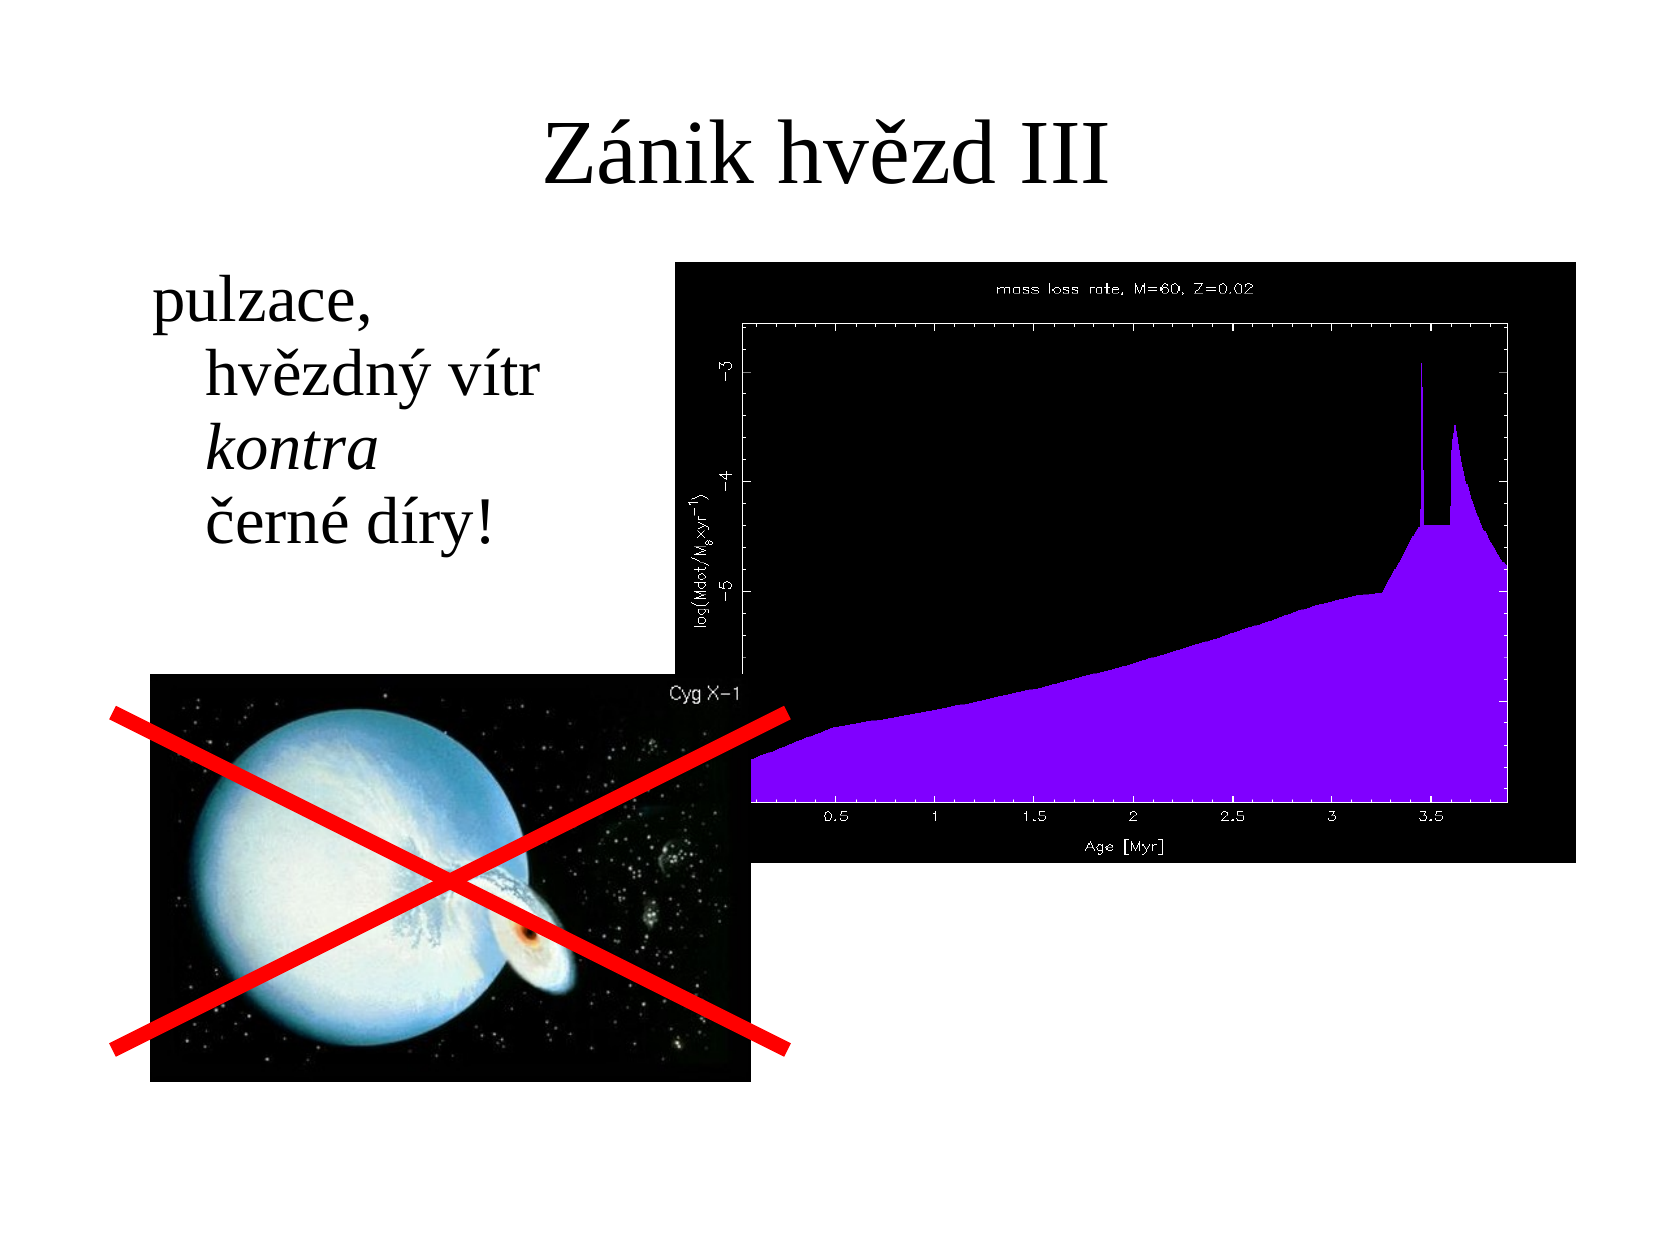

# Zánik hvězd III
pulzace, hvězdný vítr kontra černé díry!